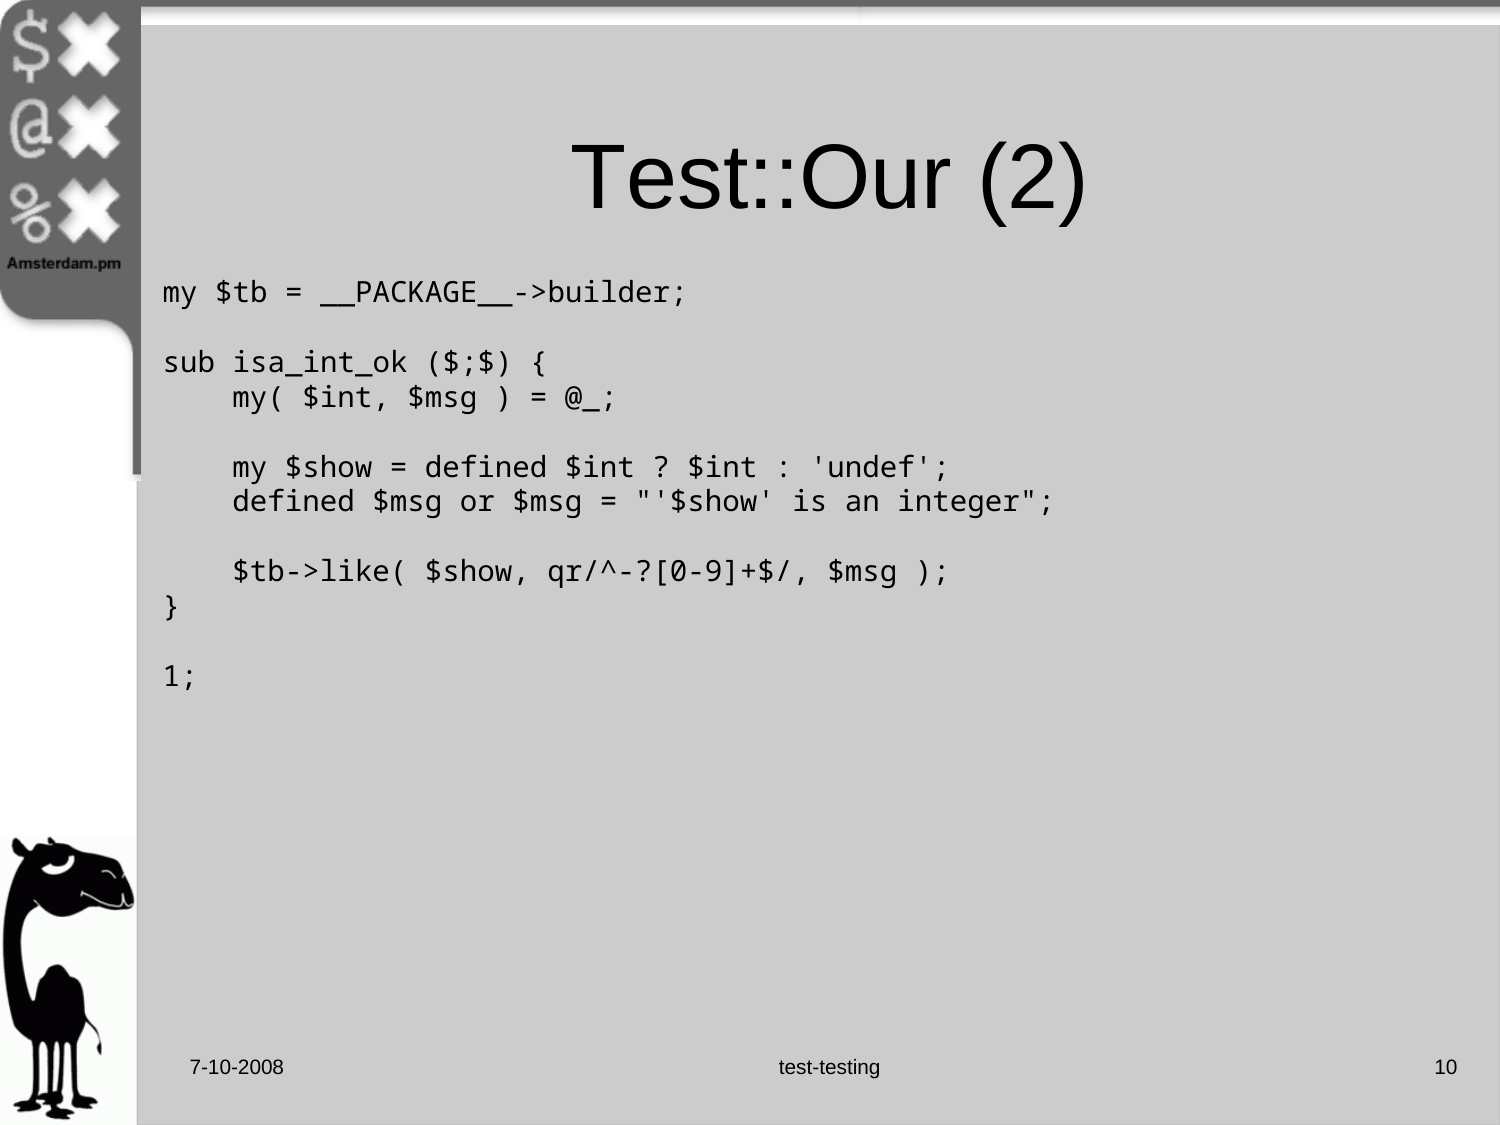

# Test::Our (2)
my $tb = __PACKAGE__->builder;
sub isa_int_ok ($;$) {
 my( $int, $msg ) = @_;
 my $show = defined $int ? $int : 'undef';
 defined $msg or $msg = "'$show' is an integer";
 $tb->like( $show, qr/^-?[0-9]+$/, $msg );
}
1;
7-10-2008
test-testing
10